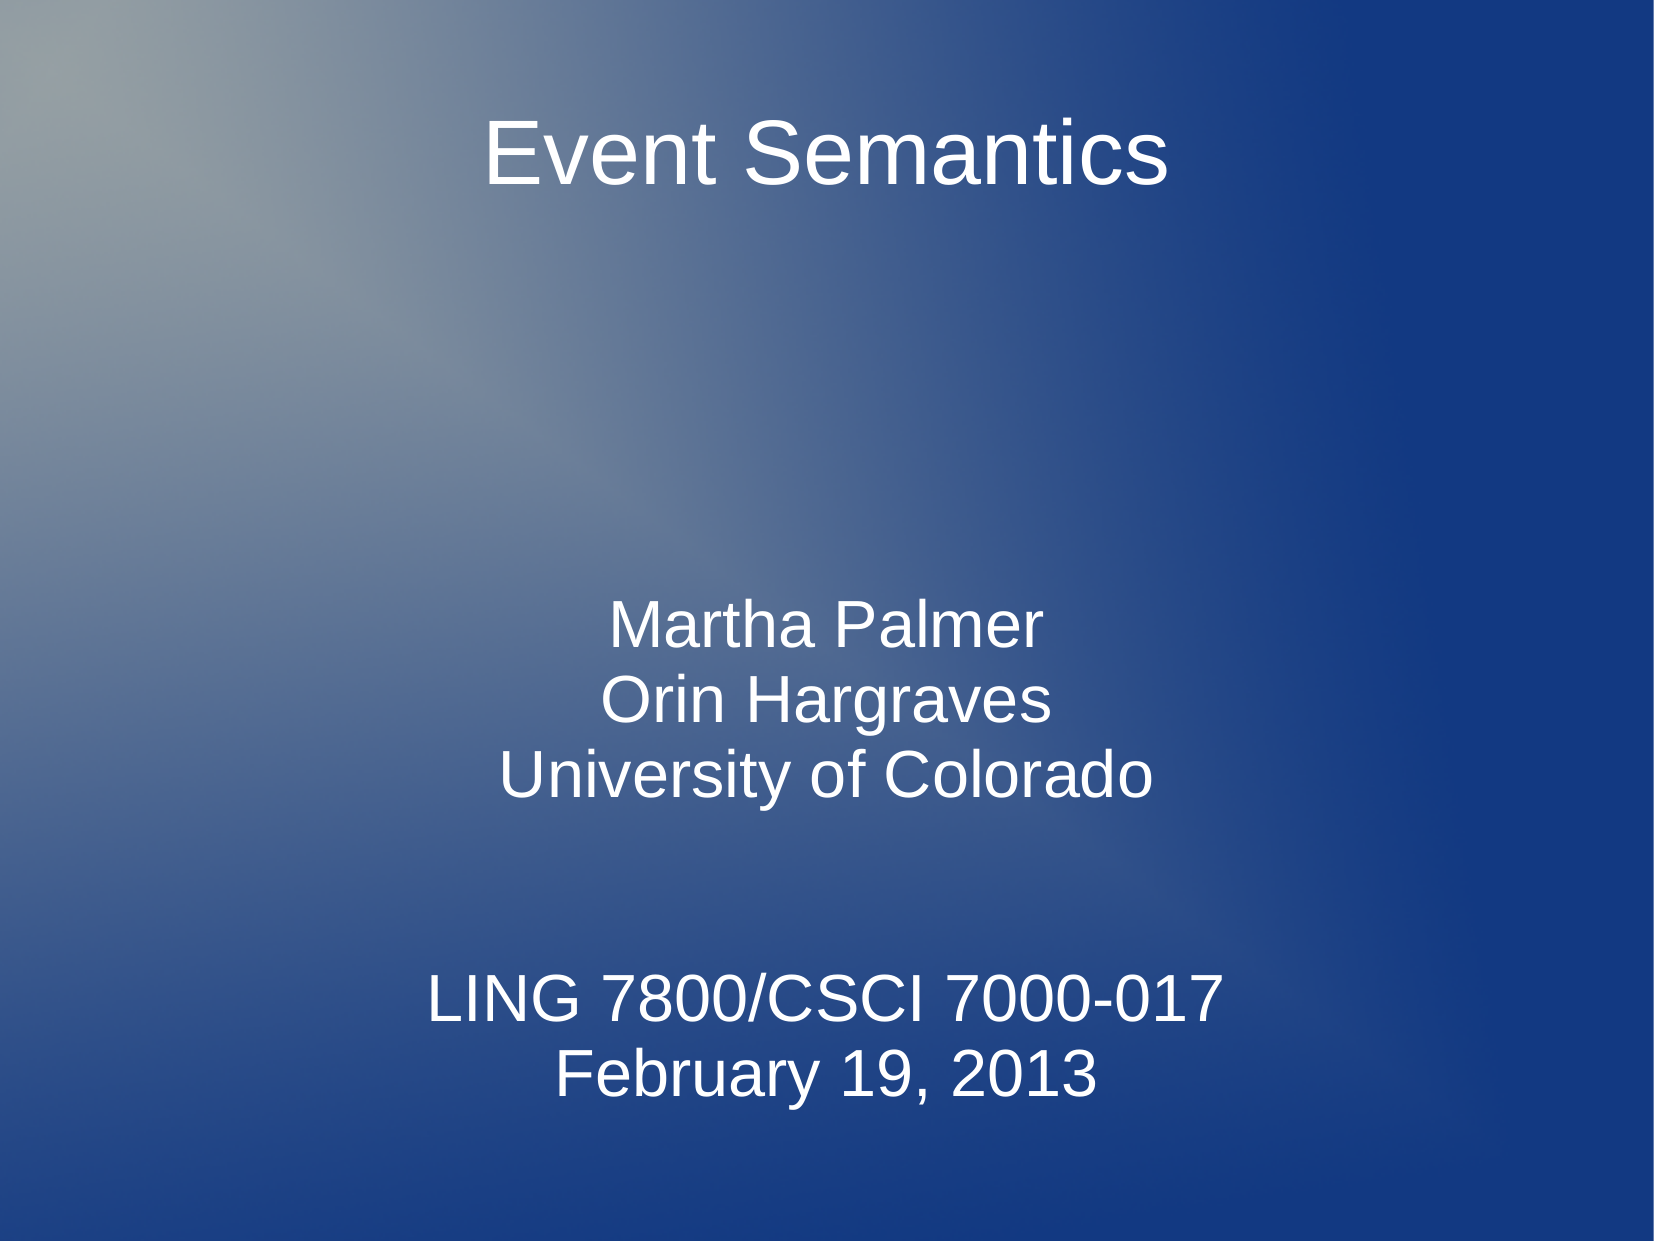

# Event Semantics
Martha Palmer
Orin Hargraves
University of Colorado
LING 7800/CSCI 7000-017
February 19, 2013